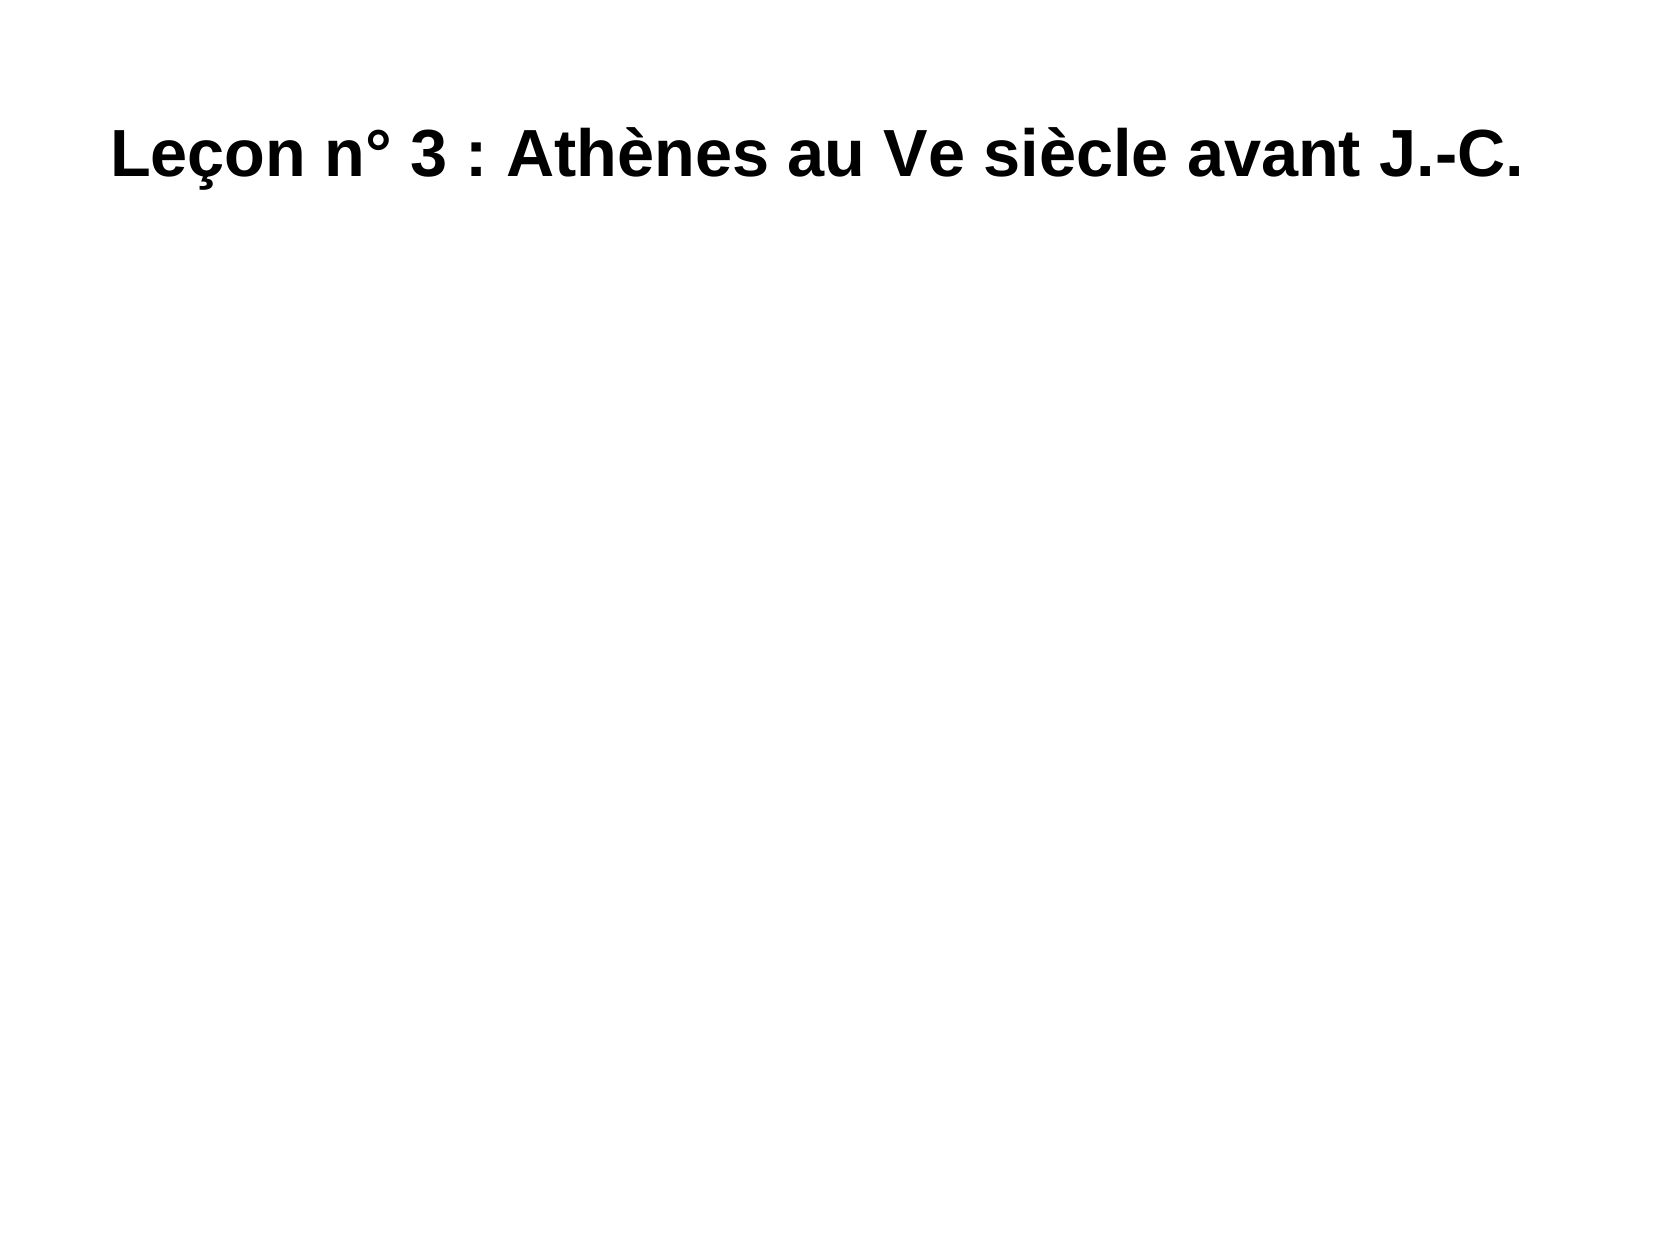

# Leçon n° 3 : Athènes au Ve siècle avant J.-C.